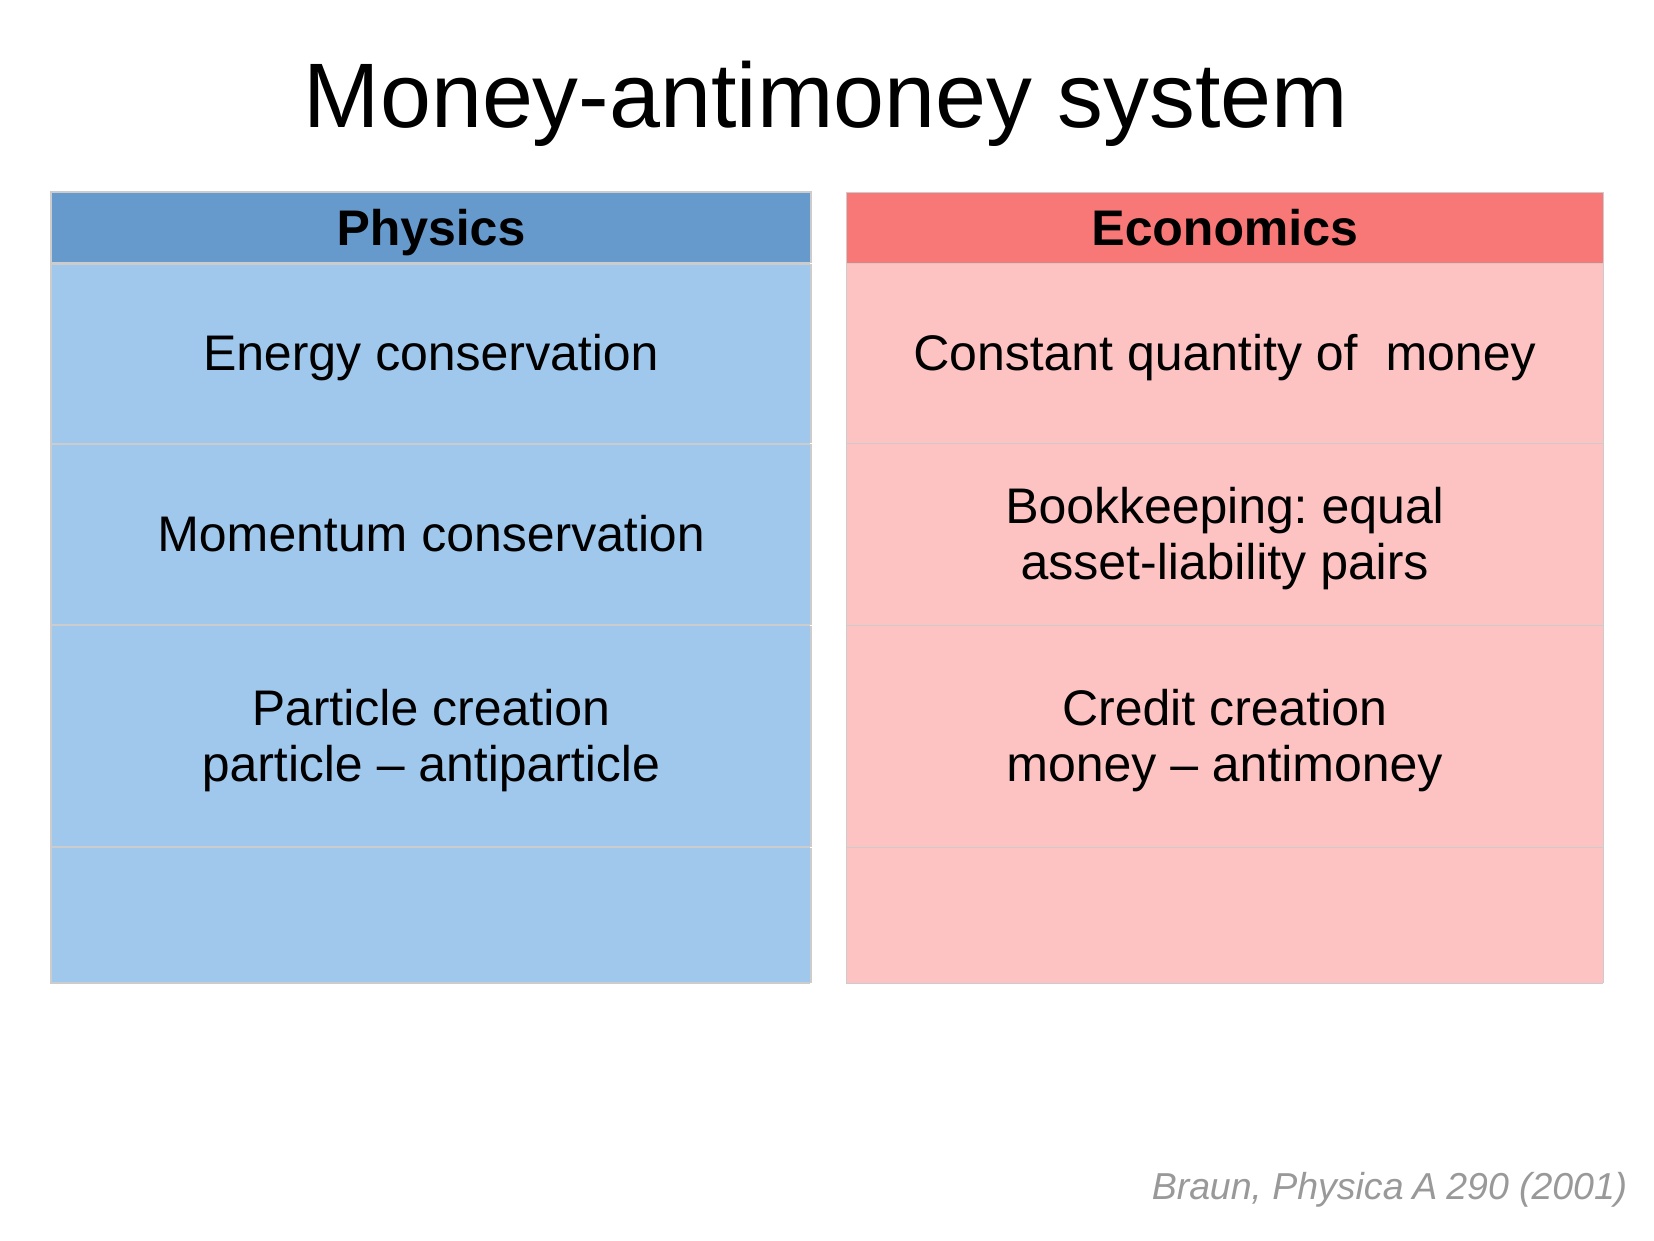

# Money-antimoney system
| Physics | | Economics |
| --- | --- | --- |
| Energy conservation | | Constant quantity of money |
| Momentum conservation | | Bookkeeping: equal asset-liability pairs |
| Particle creation particle – antiparticle | | Credit creation money – antimoney |
| | | |
Braun, Physica A 290 (2001)